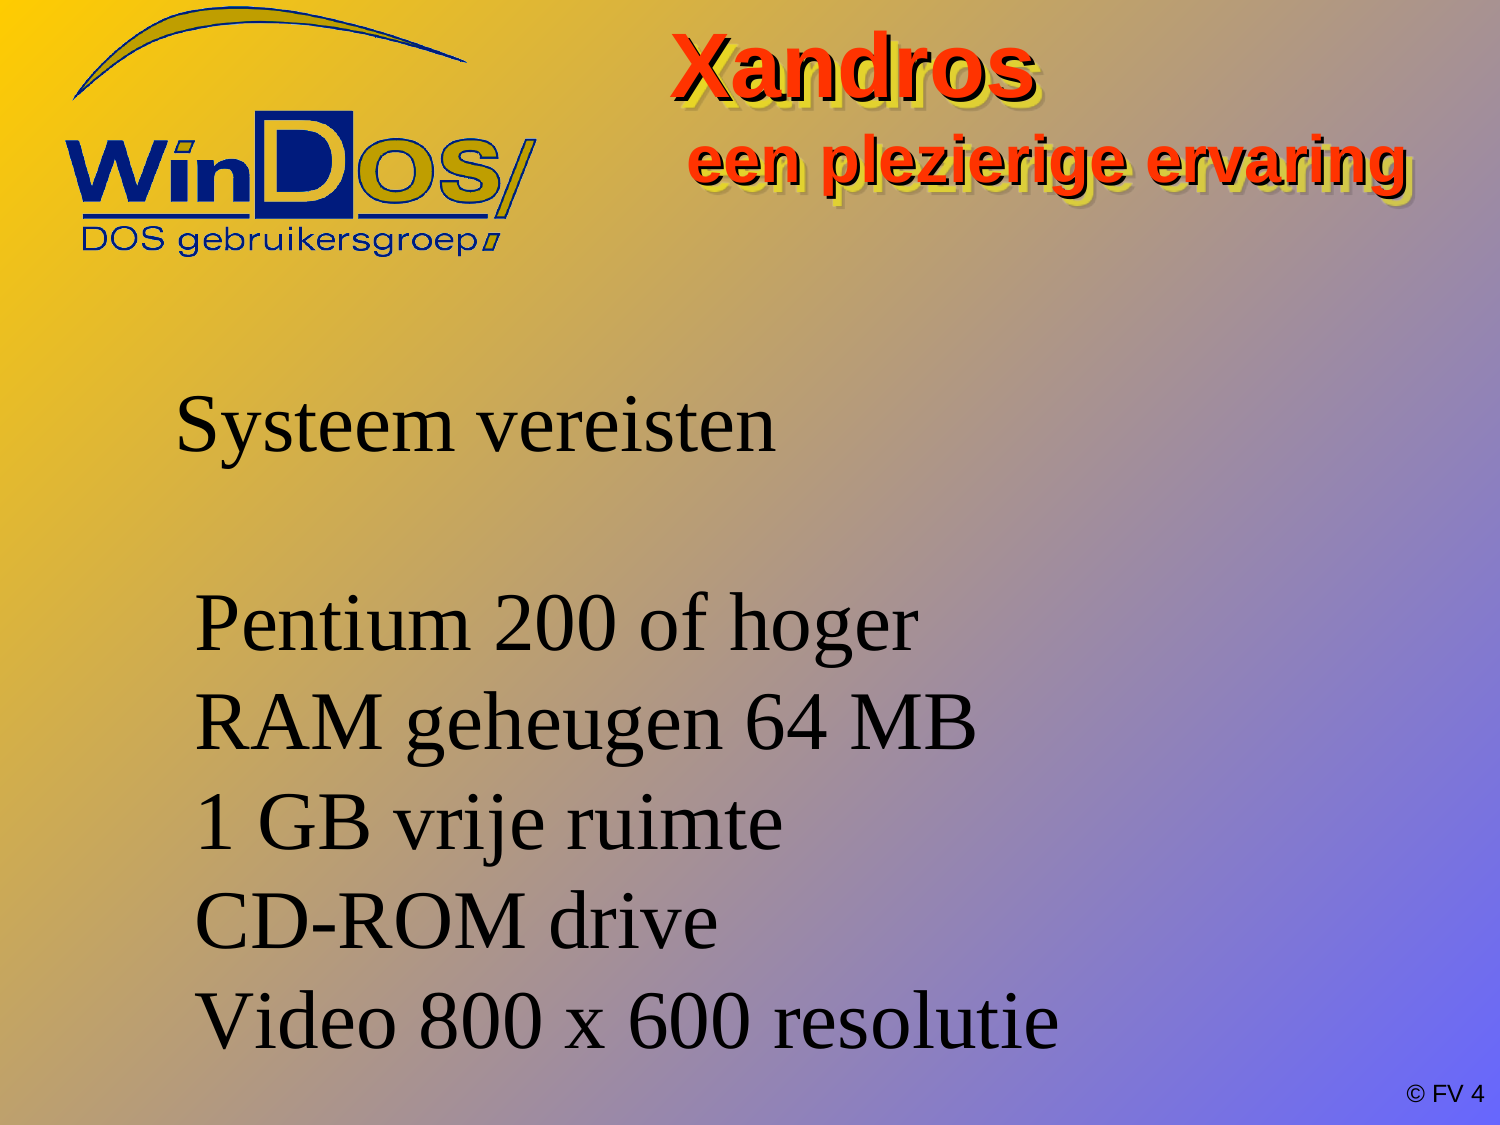

Xandros een plezierige ervaring
Systeem vereisten
 Pentium 200 of hoger
 RAM geheugen 64 MB
 1 GB vrije ruimte
 CD-ROM drive
 Video 800 x 600 resolutie
© FV